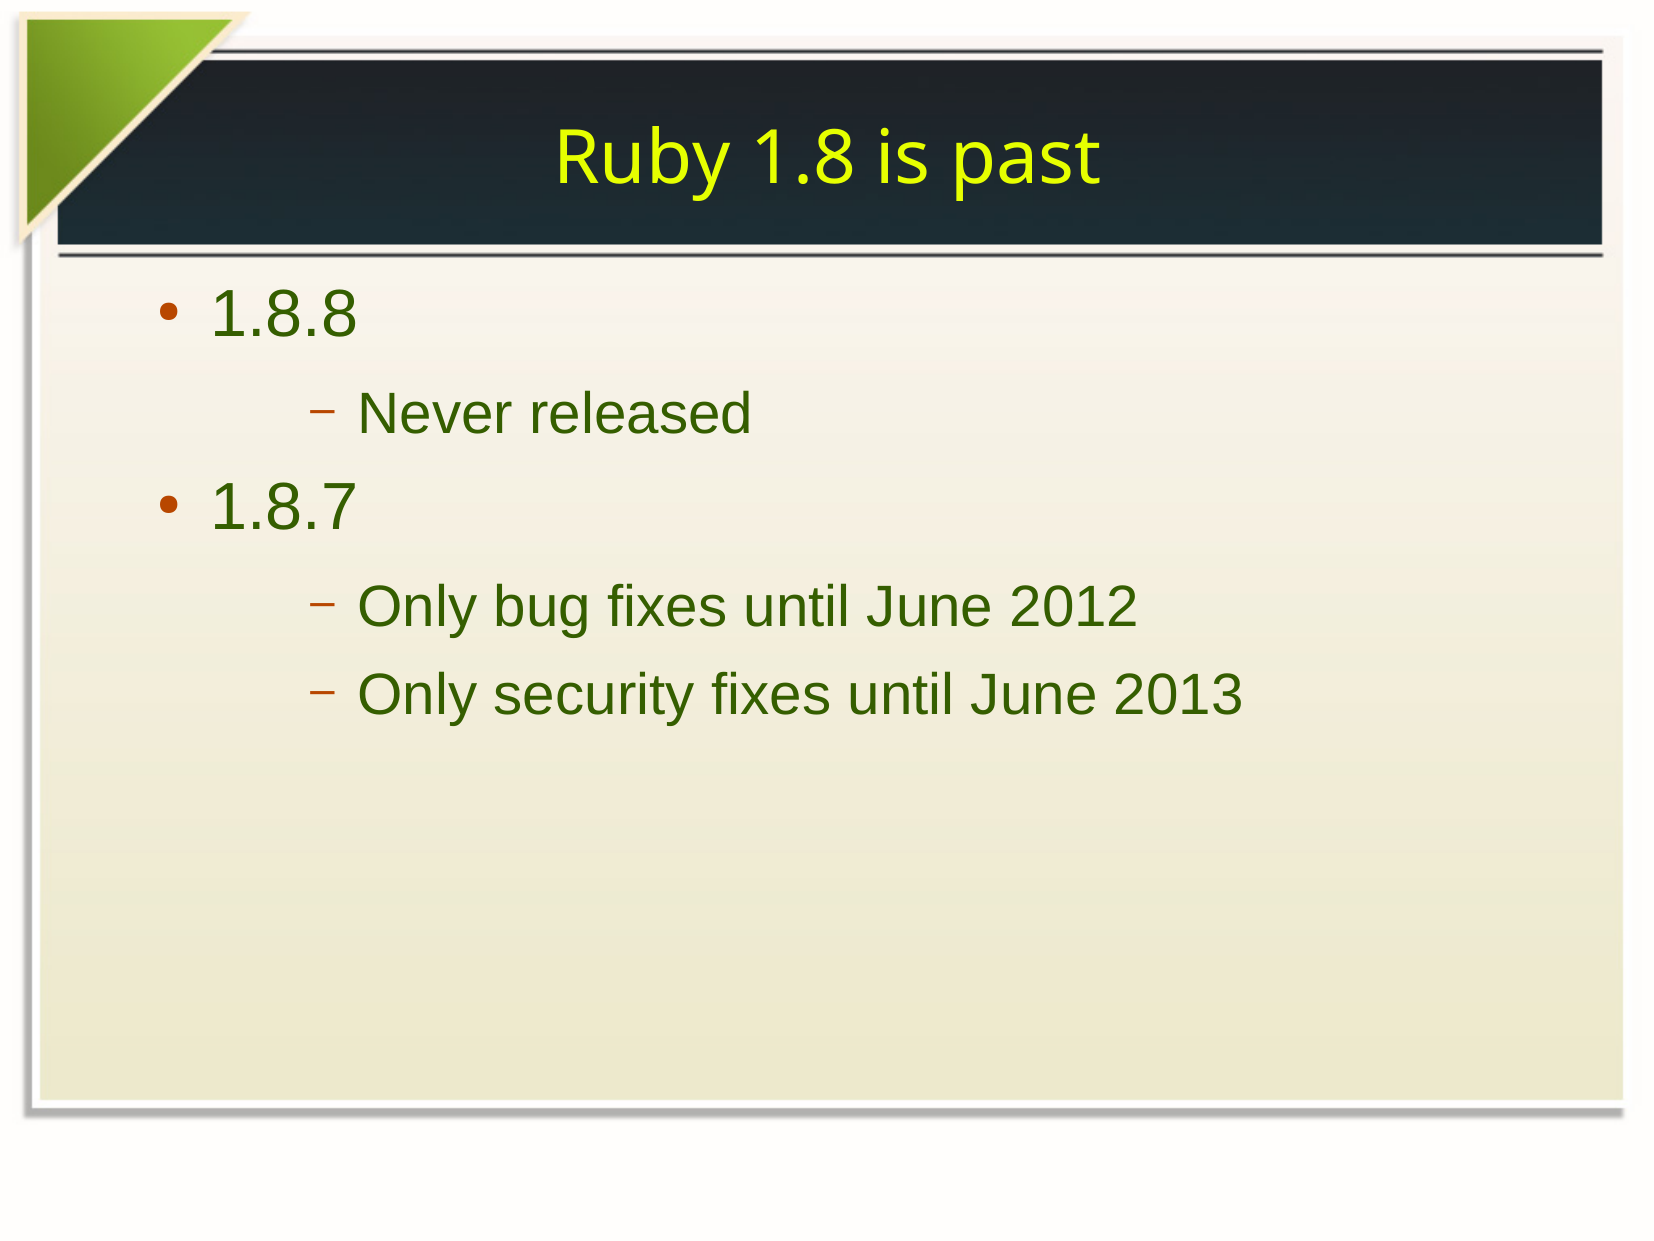

# Ruby 1.8 is past
1.8.8
Never released
1.8.7
Only bug fixes until June 2012
Only security fixes until June 2013